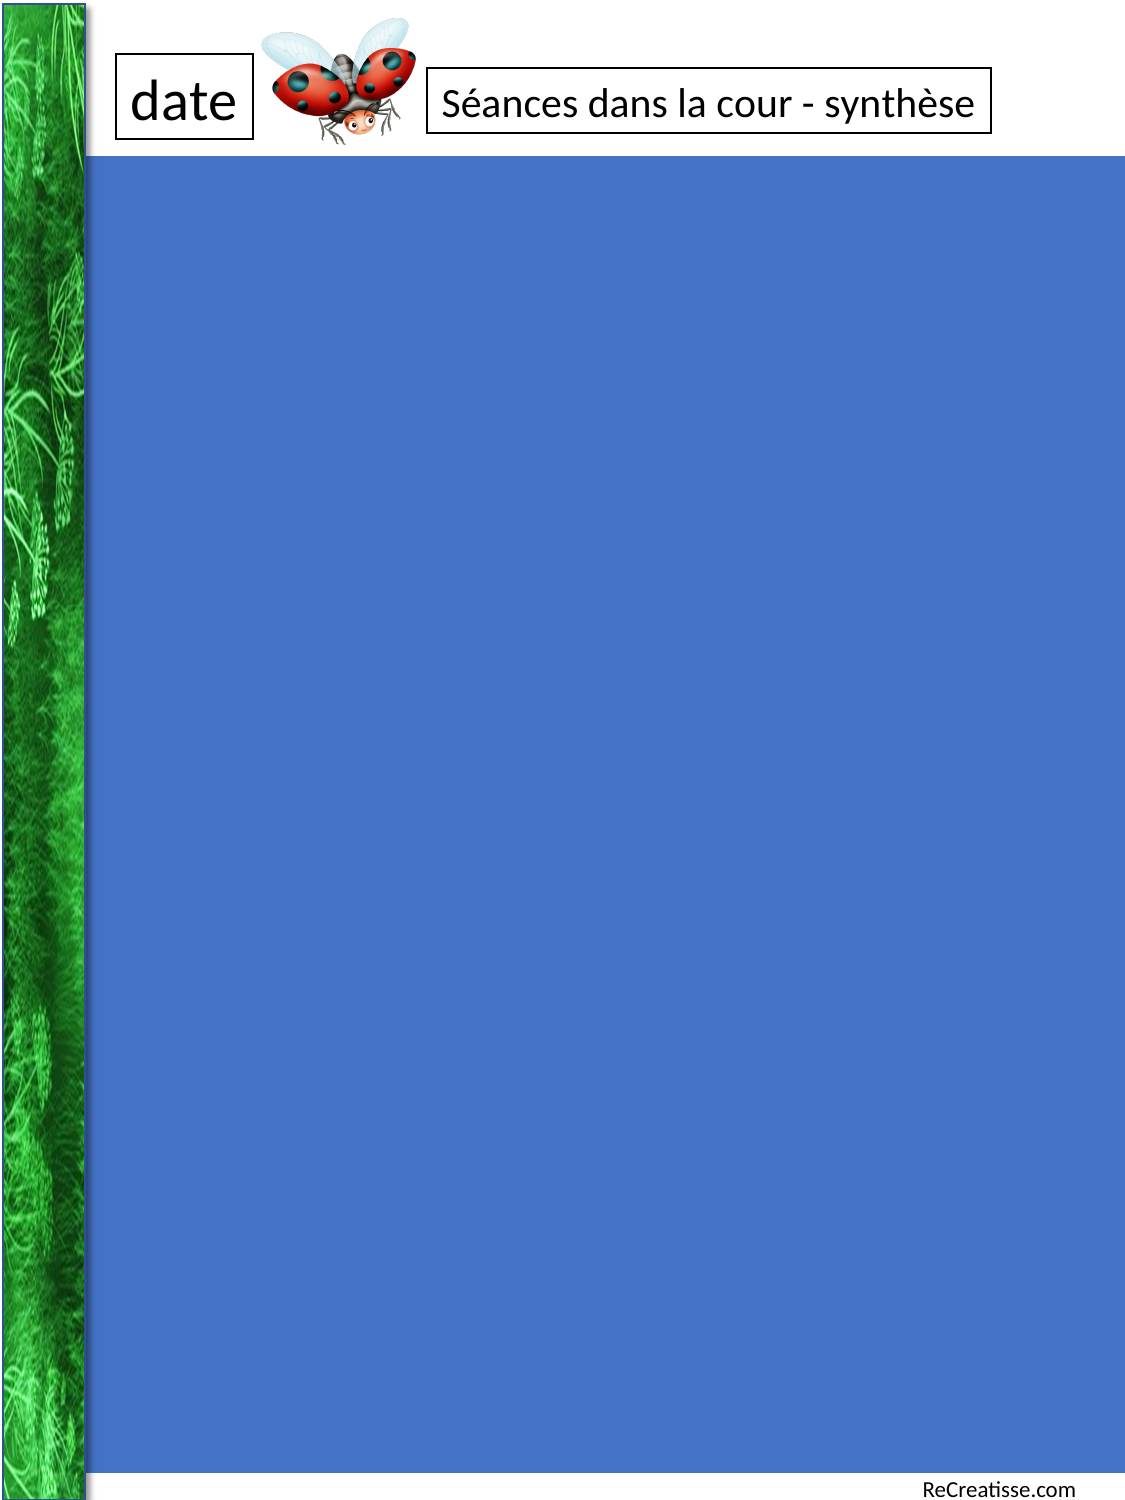

date
Séances dans la cour - synthèse
| | |
| --- | --- |
| | |
| | |
| | |
| | |
| | |
| | |
| | |
ReCreatisse.com